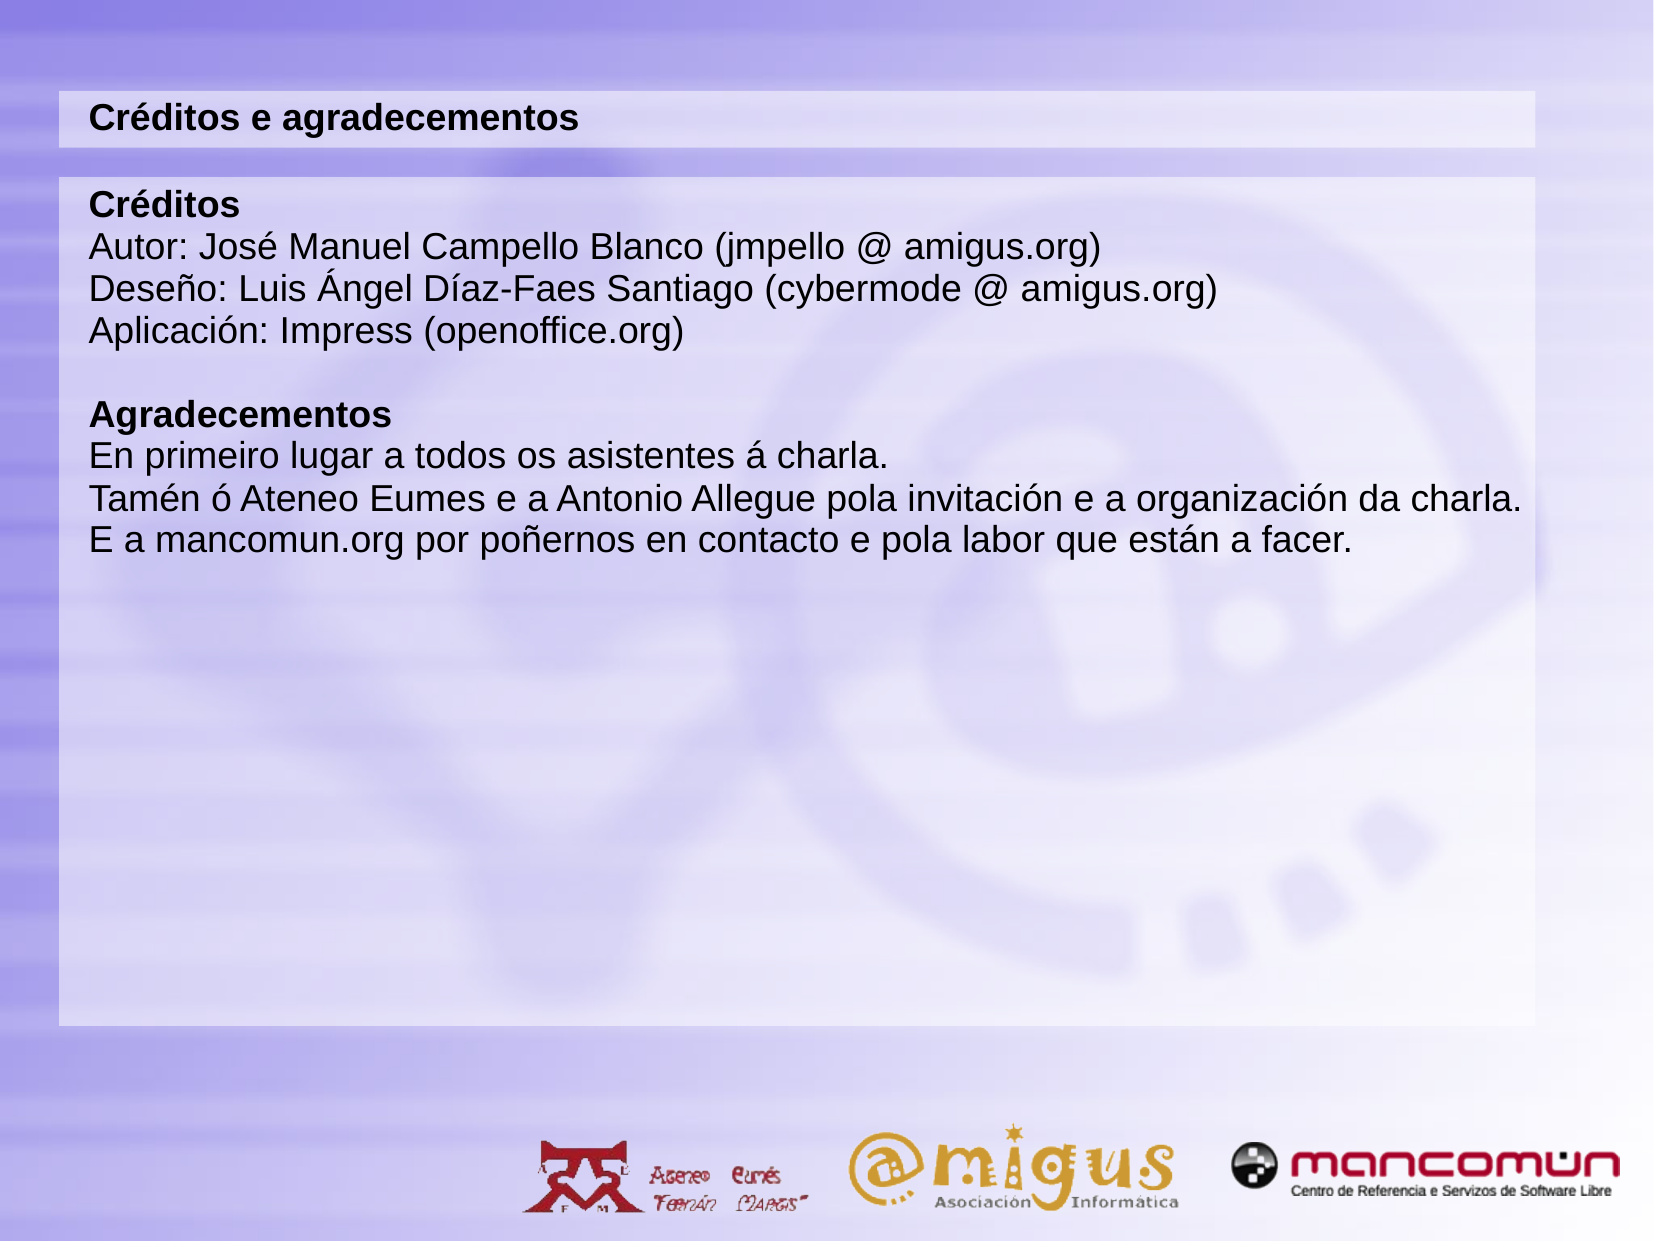

Créditos e agradecementos
Créditos
Autor: José Manuel Campello Blanco (jmpello @ amigus.org)
Deseño: Luis Ángel Díaz-Faes Santiago (cybermode @ amigus.org)
Aplicación: Impress (openoffice.org)
Agradecementos
En primeiro lugar a todos os asistentes á charla.
Tamén ó Ateneo Eumes e a Antonio Allegue pola invitación e a organización da charla.
E a mancomun.org por poñernos en contacto e pola labor que están a facer.